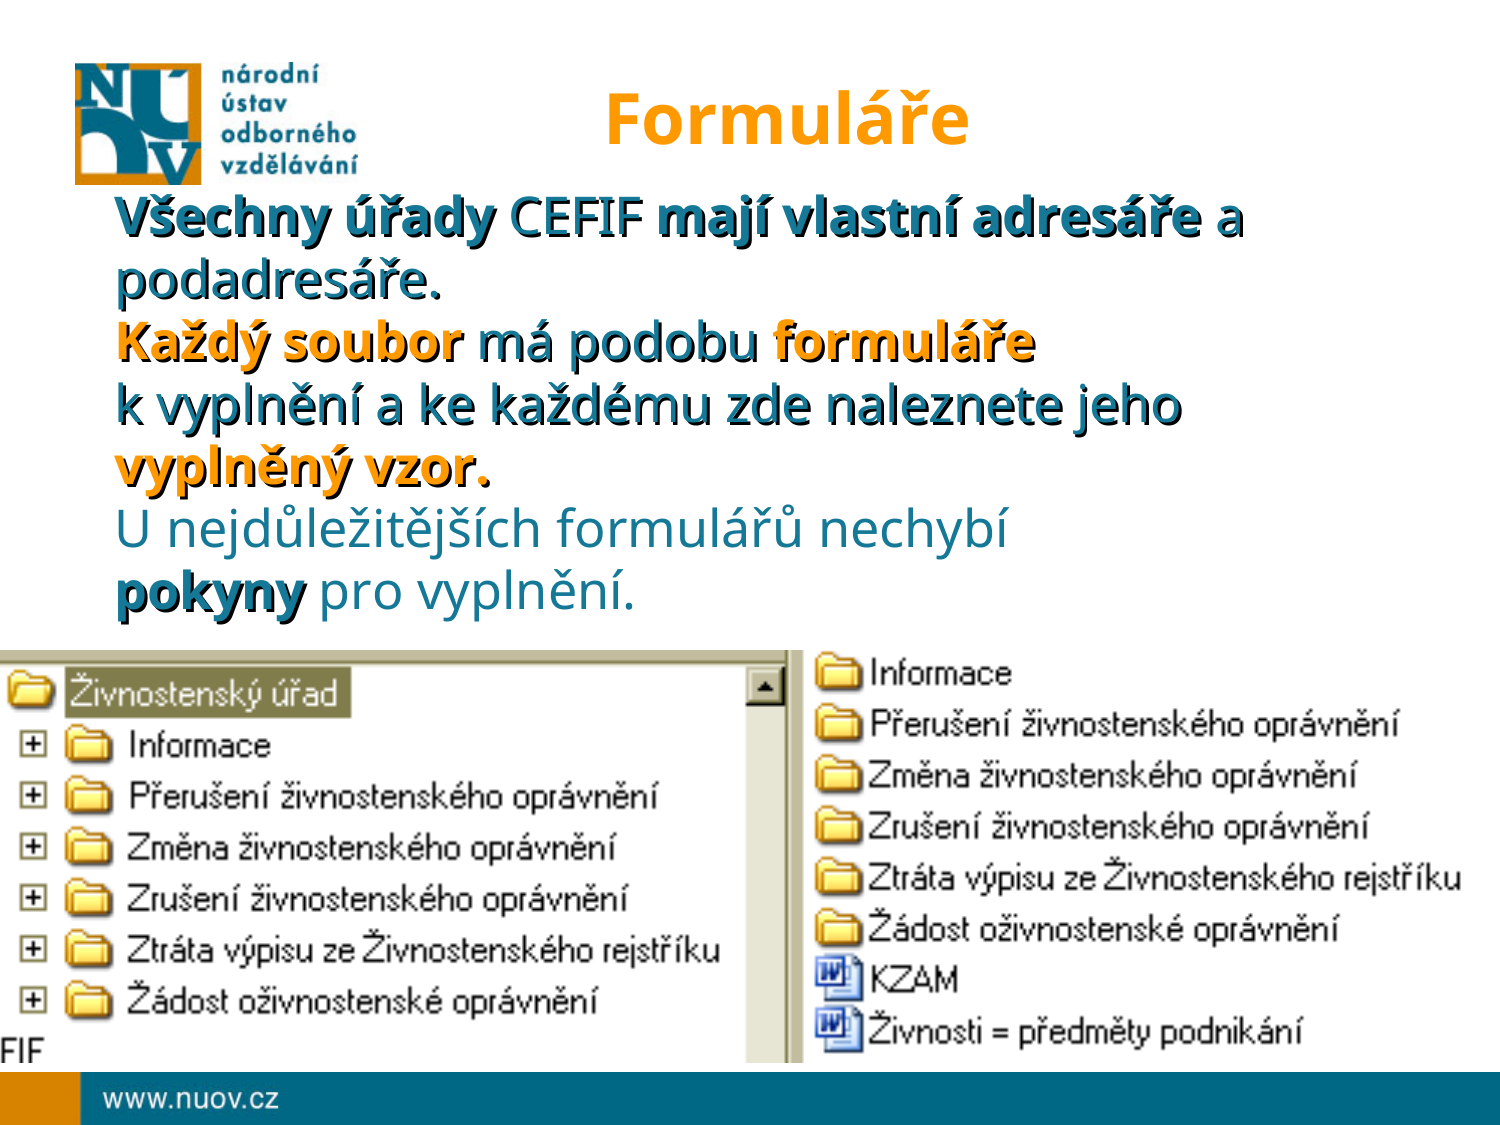

# Formuláře
Všechny úřady CEFIF mají vlastní adresáře a podadresáře.
Každý soubor má podobu formuláře
k vyplnění a ke každému zde naleznete jeho vyplněný vzor.
U nejdůležitějších formulářů nechybí
pokyny pro vyplnění.